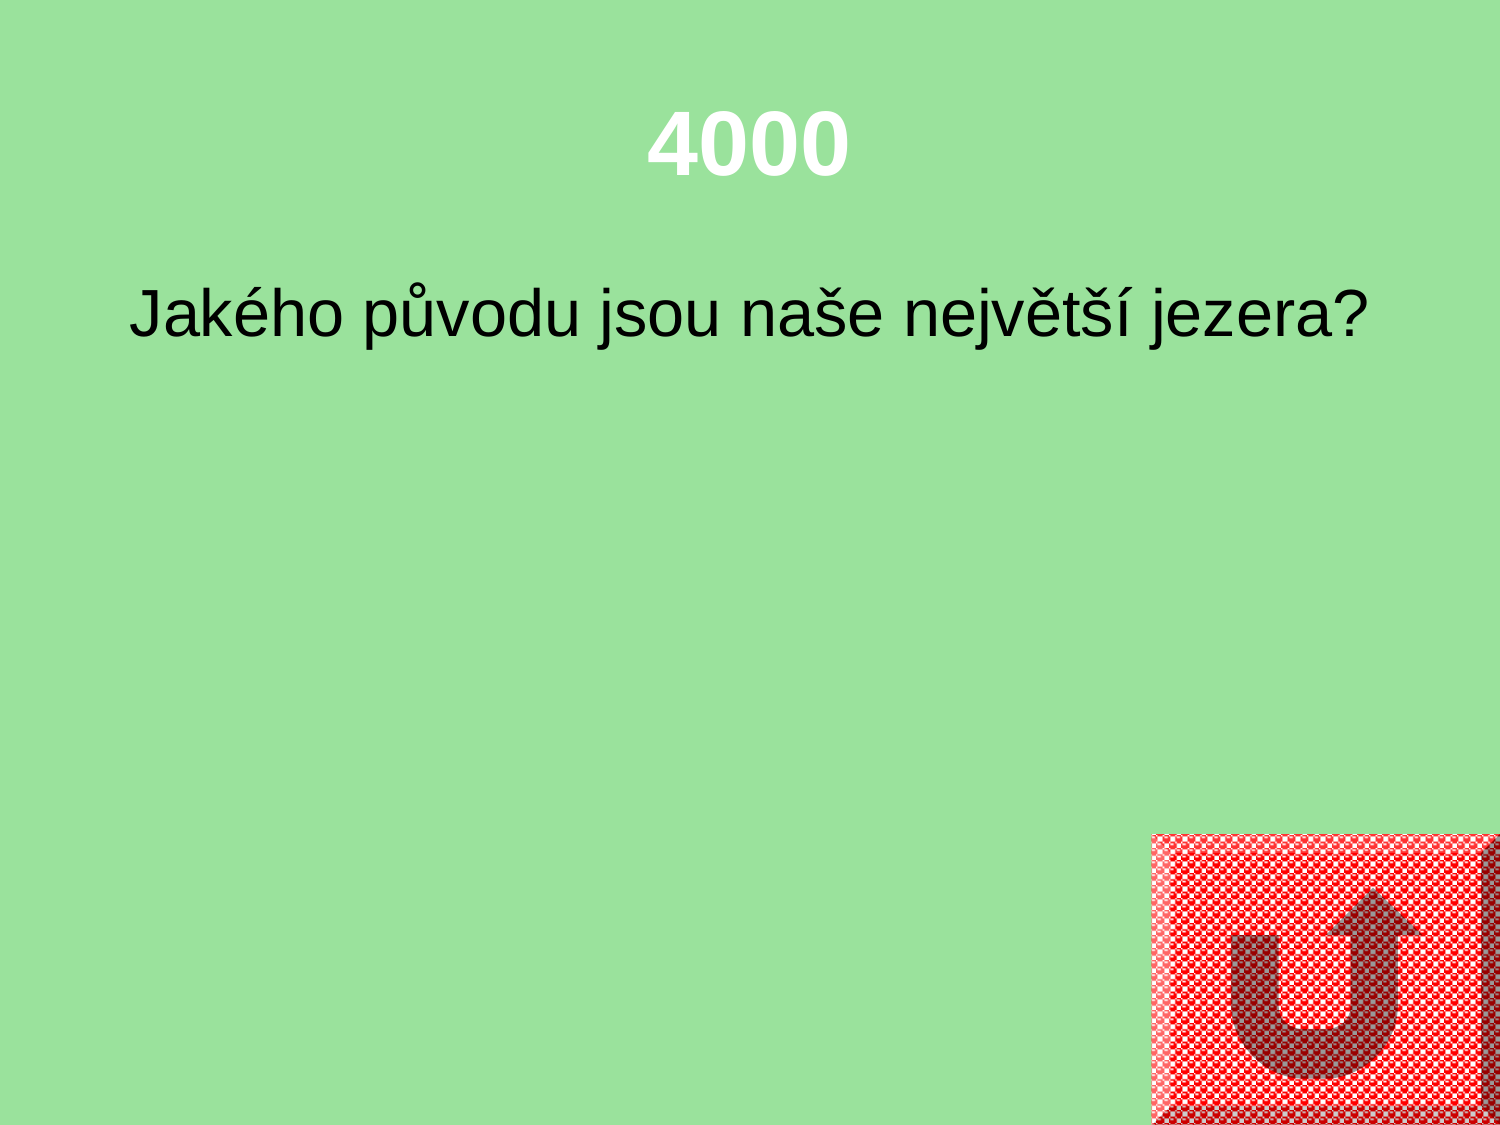

# 4000
Jakého původu jsou naše největší jezera?